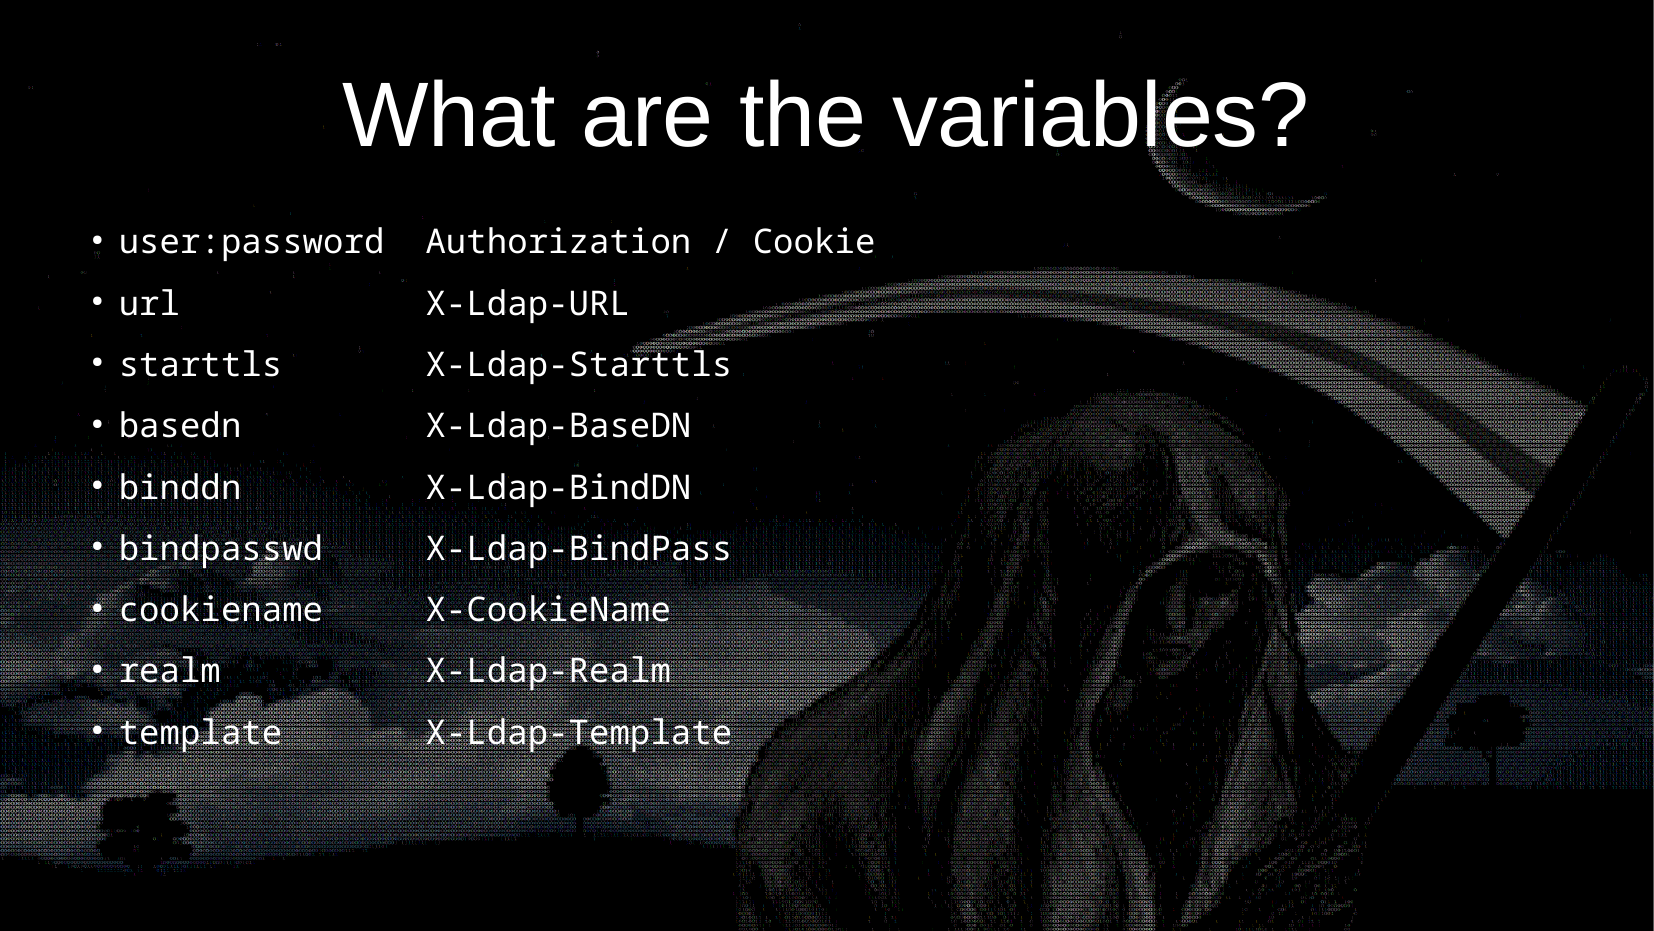

# What are the variables?
user:password Authorization / Cookie
url X-Ldap-URL
starttls X-Ldap-Starttls
basedn X-Ldap-BaseDN
binddn X-Ldap-BindDN
bindpasswd X-Ldap-BindPass
cookiename X-CookieName
realm X-Ldap-Realm
template X-Ldap-Template